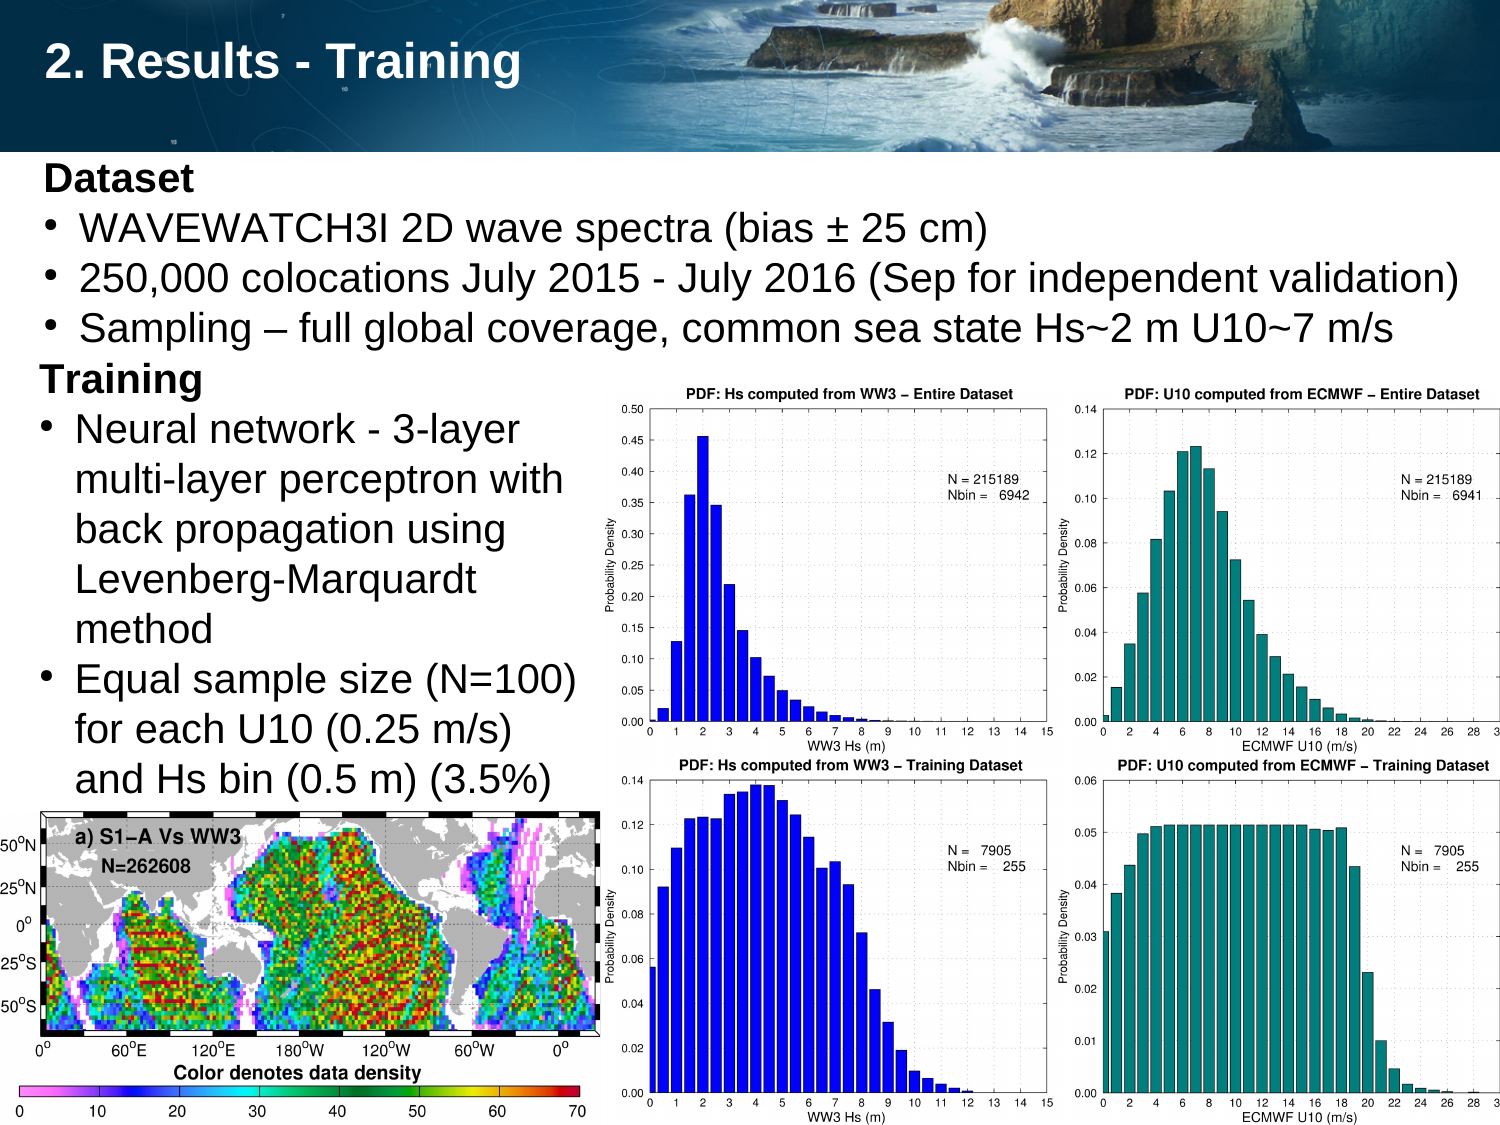

2. Results - Training
Dataset
WAVEWATCH3I 2D wave spectra (bias ± 25 cm)
250,000 colocations July 2015 - July 2016 (Sep for independent validation)
Sampling – full global coverage, common sea state Hs~2 m U10~7 m/s
Training
Neural network - 3-layer multi-layer perceptron with back propagation using Levenberg-Marquardt method
Equal sample size (N=100) for each U10 (0.25 m/s) and Hs bin (0.5 m) (3.5%)